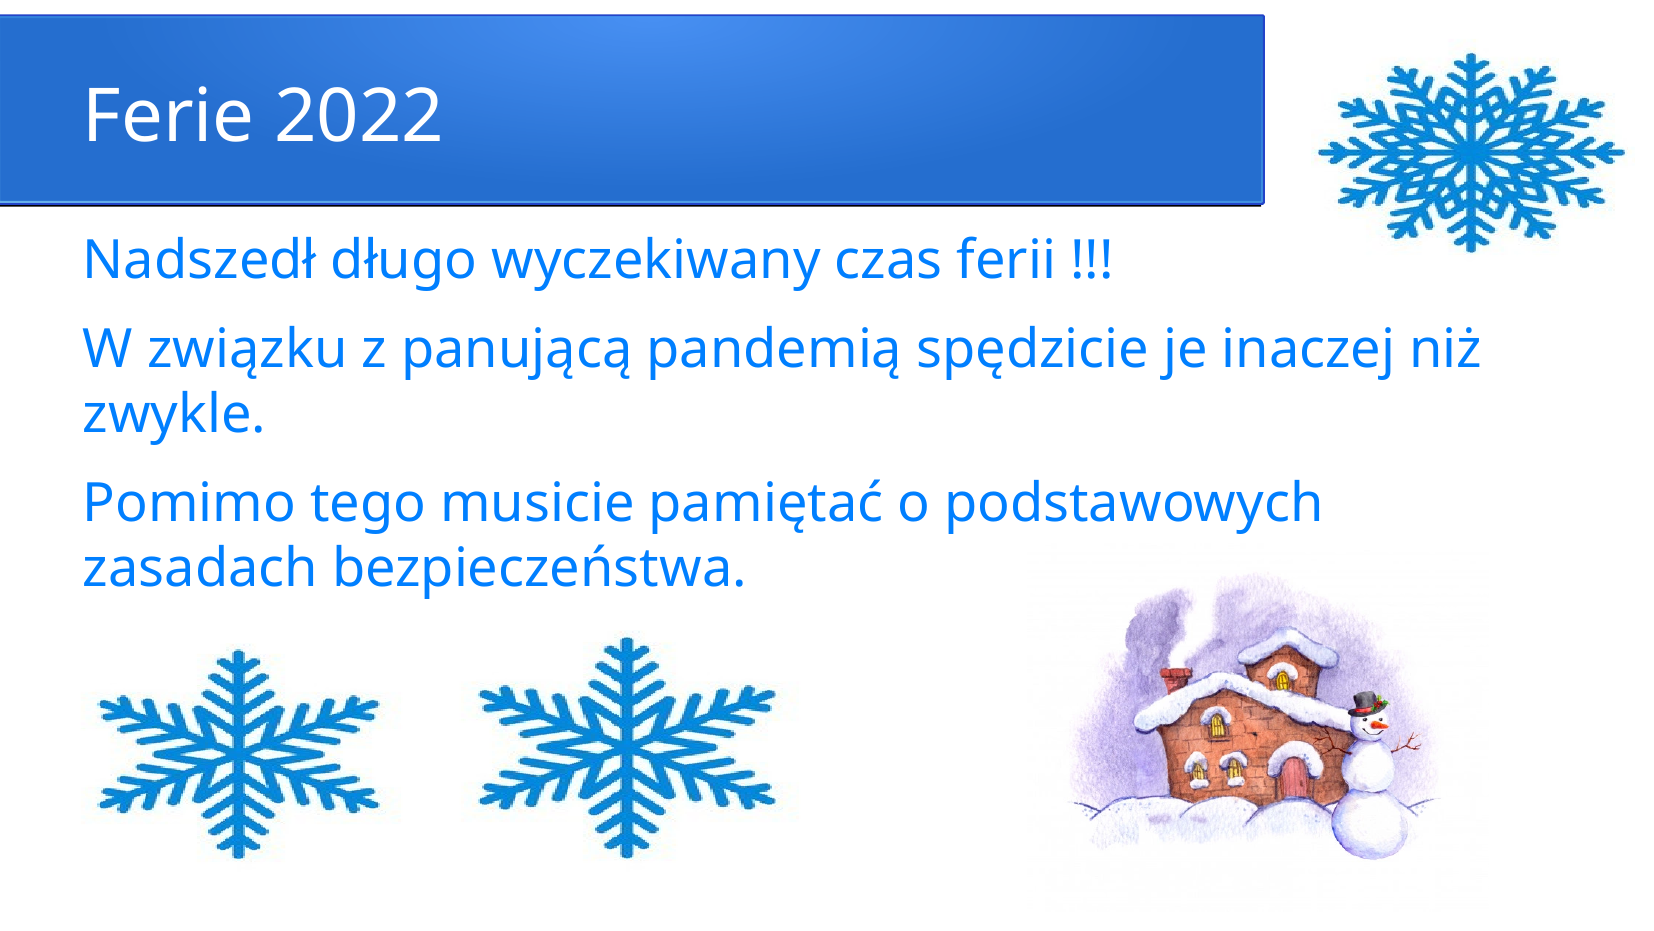

# Ferie 2022
Nadszedł długo wyczekiwany czas ferii !!!
W związku z panującą pandemią spędzicie je inaczej niż zwykle.
Pomimo tego musicie pamiętać o podstawowych zasadach bezpieczeństwa.